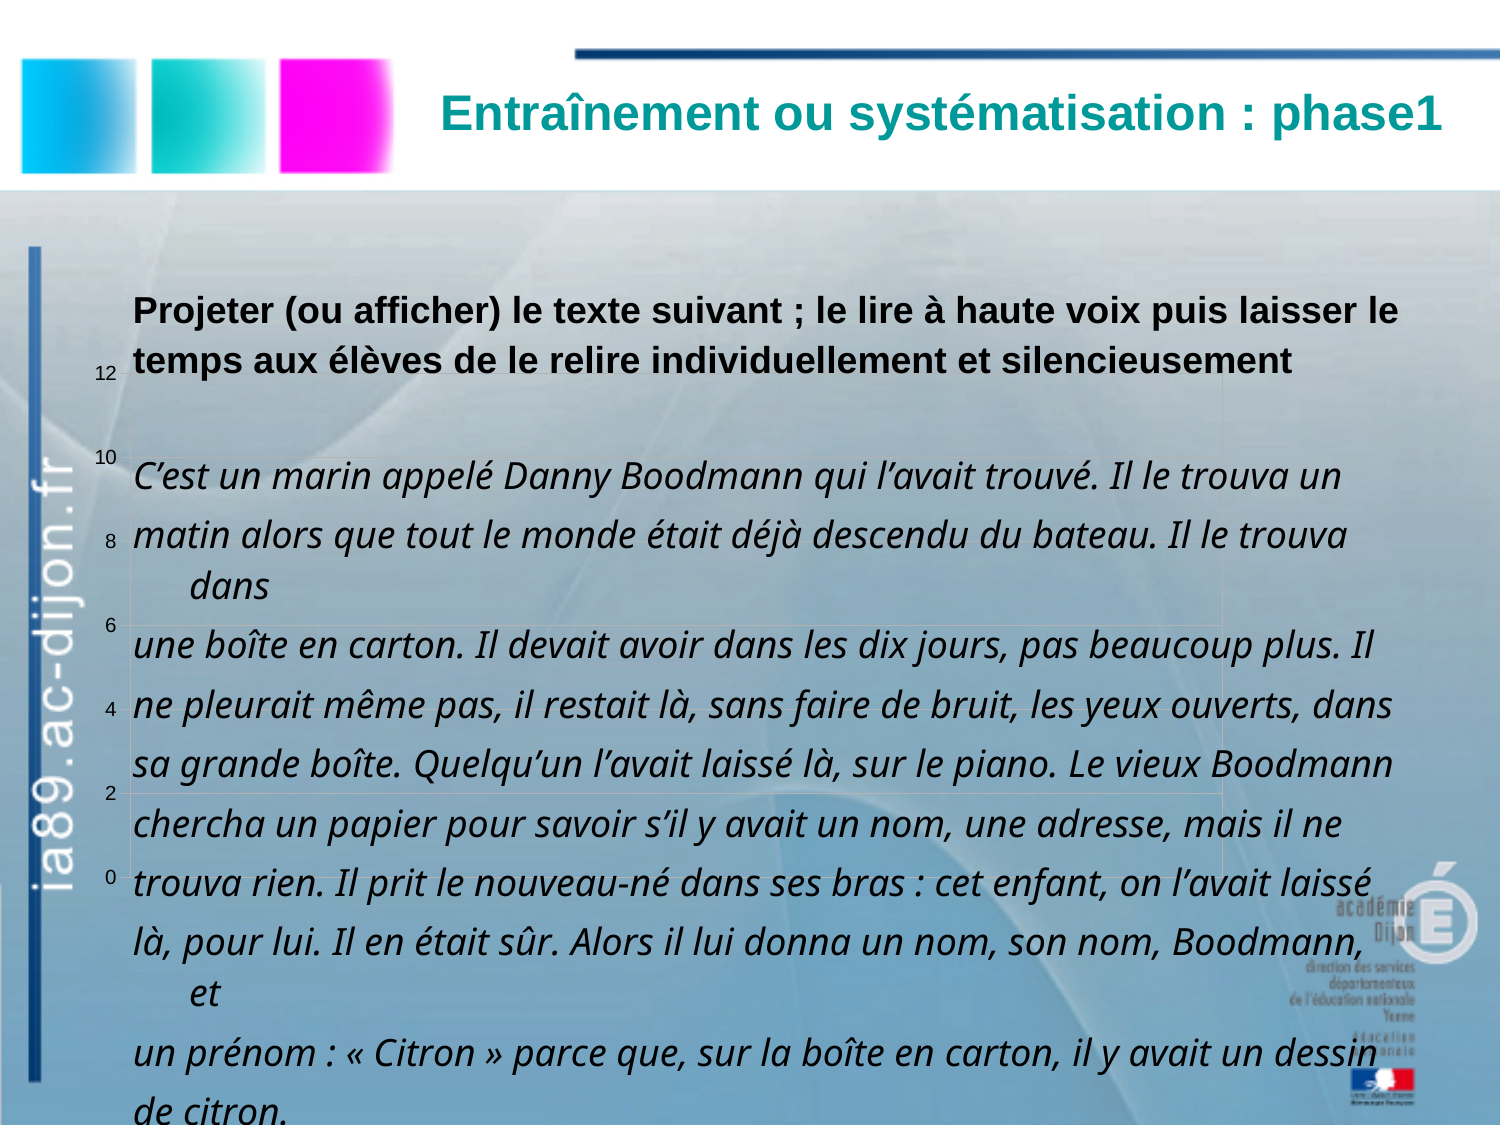

# Entraînement ou systématisation : phase1
[unsupported chart]
Projeter (ou afficher) le texte suivant ; le lire à haute voix puis laisser le
temps aux élèves de le relire individuellement et silencieusement
C’est un marin appelé Danny Boodmann qui l’avait trouvé. Il le trouva un
matin alors que tout le monde était déjà descendu du bateau. Il le trouva dans
une boîte en carton. Il devait avoir dans les dix jours, pas beaucoup plus. Il
ne pleurait même pas, il restait là, sans faire de bruit, les yeux ouverts, dans
sa grande boîte. Quelqu’un l’avait laissé là, sur le piano. Le vieux Boodmann
chercha un papier pour savoir s’il y avait un nom, une adresse, mais il ne
trouva rien. Il prit le nouveau-né dans ses bras : cet enfant, on l’avait laissé
là, pour lui. Il en était sûr. Alors il lui donna un nom, son nom, Boodmann, et
un prénom : « Citron » parce que, sur la boîte en carton, il y avait un dessin
de citron.
D'après A.Barrico (Novecento : pianiste, éditions des mille et une nuits)